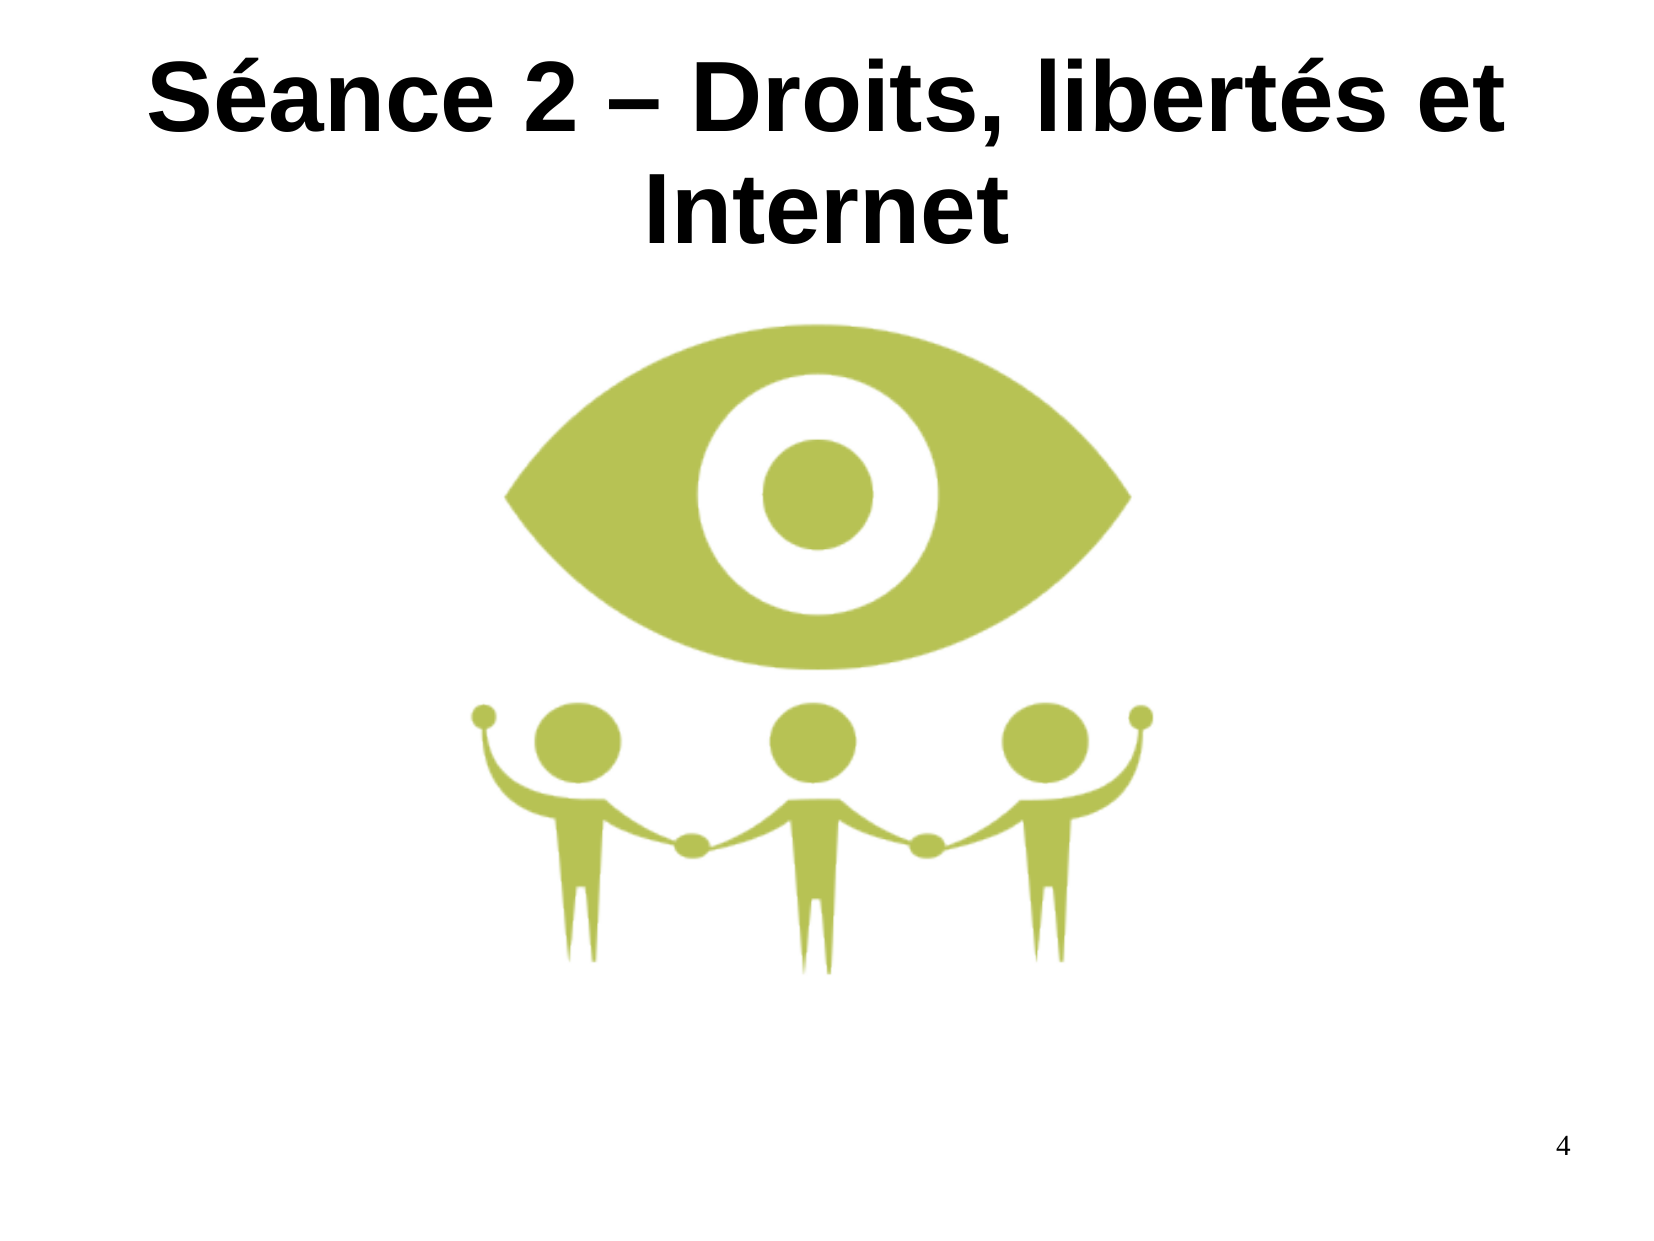

# Séance 2 – Droits, libertés et Internet
4